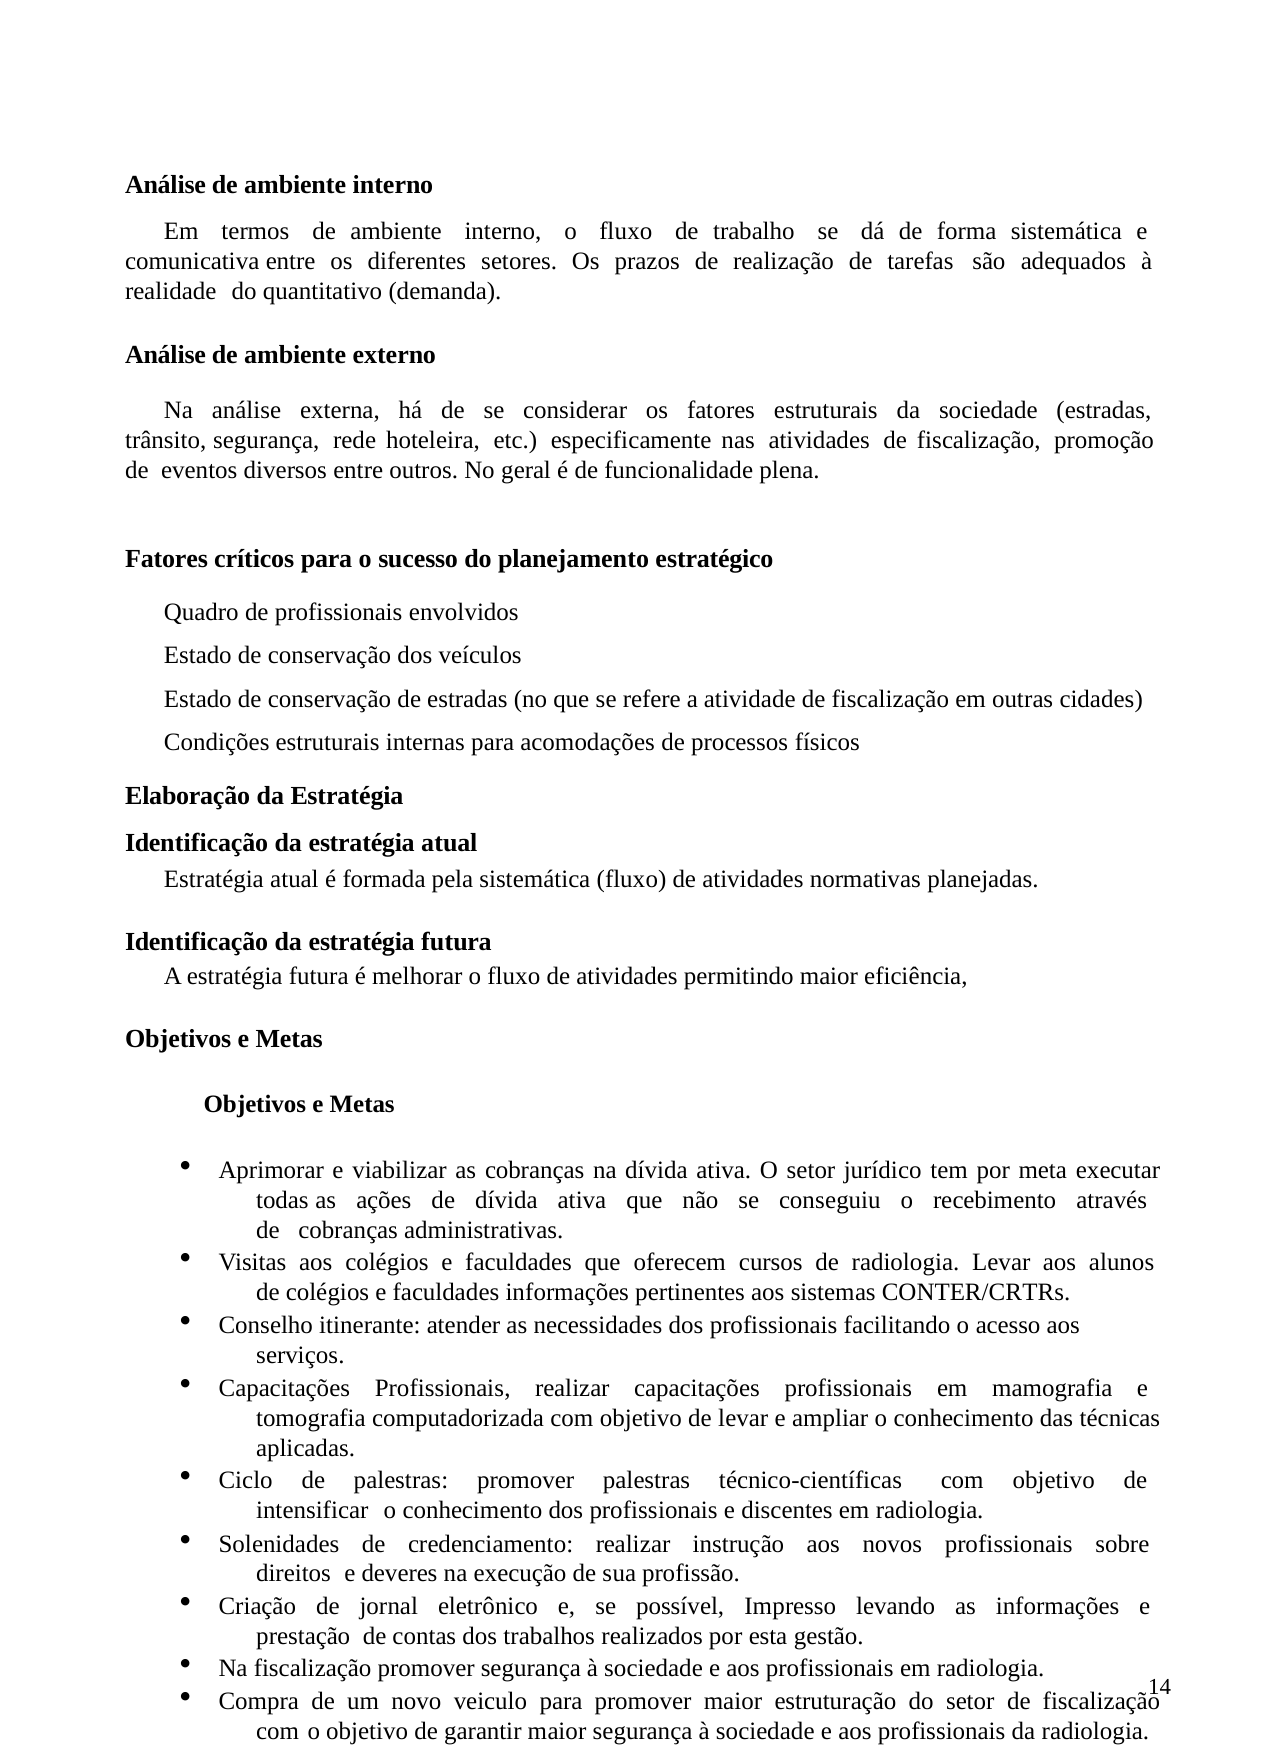

Análise de ambiente interno
Em termos de ambiente interno, o fluxo de trabalho se dá de forma sistemática e comunicativa entre os diferentes setores. Os prazos de realização de tarefas são adequados à realidade do quantitativo (demanda).
Análise de ambiente externo
Na análise externa, há de se considerar os fatores estruturais da sociedade (estradas, trânsito, segurança, rede hoteleira, etc.) especificamente nas atividades de fiscalização, promoção de eventos diversos entre outros. No geral é de funcionalidade plena.
Fatores críticos para o sucesso do planejamento estratégico
Quadro de profissionais envolvidos Estado de conservação dos veículos
Estado de conservação de estradas (no que se refere a atividade de fiscalização em outras cidades) Condições estruturais internas para acomodações de processos físicos
Elaboração da Estratégia Identificação da estratégia atual
Estratégia atual é formada pela sistemática (fluxo) de atividades normativas planejadas.
Identificação da estratégia futura
A estratégia futura é melhorar o fluxo de atividades permitindo maior eficiência,
Objetivos e Metas
Objetivos e Metas
Aprimorar e viabilizar as cobranças na dívida ativa. O setor jurídico tem por meta executar todas as ações de dívida ativa que não se conseguiu o recebimento através de cobranças administrativas.
Visitas aos colégios e faculdades que oferecem cursos de radiologia. Levar aos alunos de colégios e faculdades informações pertinentes aos sistemas CONTER/CRTRs.
Conselho itinerante: atender as necessidades dos profissionais facilitando o acesso aos serviços.
Capacitações Profissionais, realizar capacitações profissionais em mamografia e tomografia computadorizada com objetivo de levar e ampliar o conhecimento das técnicas aplicadas.
Ciclo de palestras: promover palestras técnico-científicas com objetivo de intensificar o conhecimento dos profissionais e discentes em radiologia.
Solenidades de credenciamento: realizar instrução aos novos profissionais sobre direitos e deveres na execução de sua profissão.
Criação de jornal eletrônico e, se possível, Impresso levando as informações e prestação de contas dos trabalhos realizados por esta gestão.
Na fiscalização promover segurança à sociedade e aos profissionais em radiologia.
Compra de um novo veiculo para promover maior estruturação do setor de fiscalização com o objetivo de garantir maior segurança à sociedade e aos profissionais da radiologia.